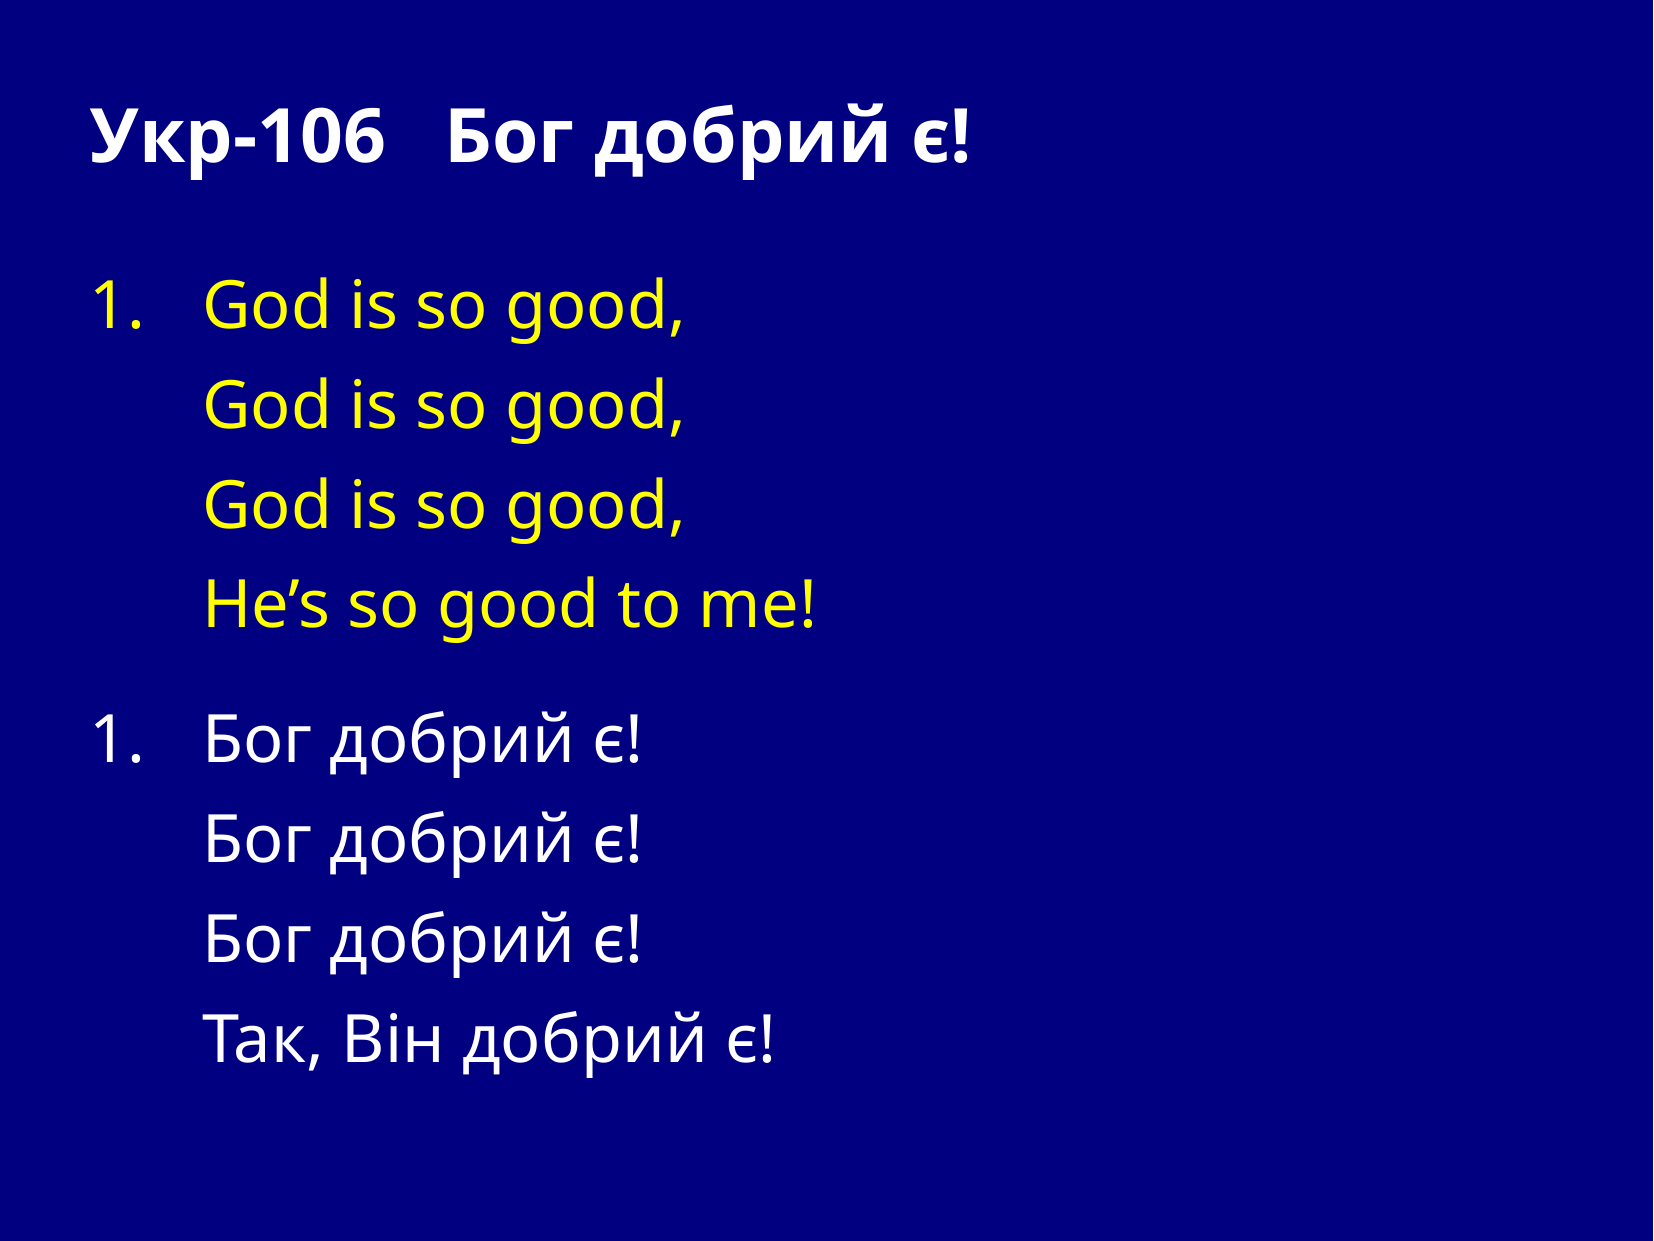

Укр-106 Бог добрий є!
1.	God is so good,
	God is so good,
	God is so good,
	He’s so good to me!
1.	Бог добрий є!
	Бог добрий є!
	Бог добрий є!
	Так, Він добрий є!